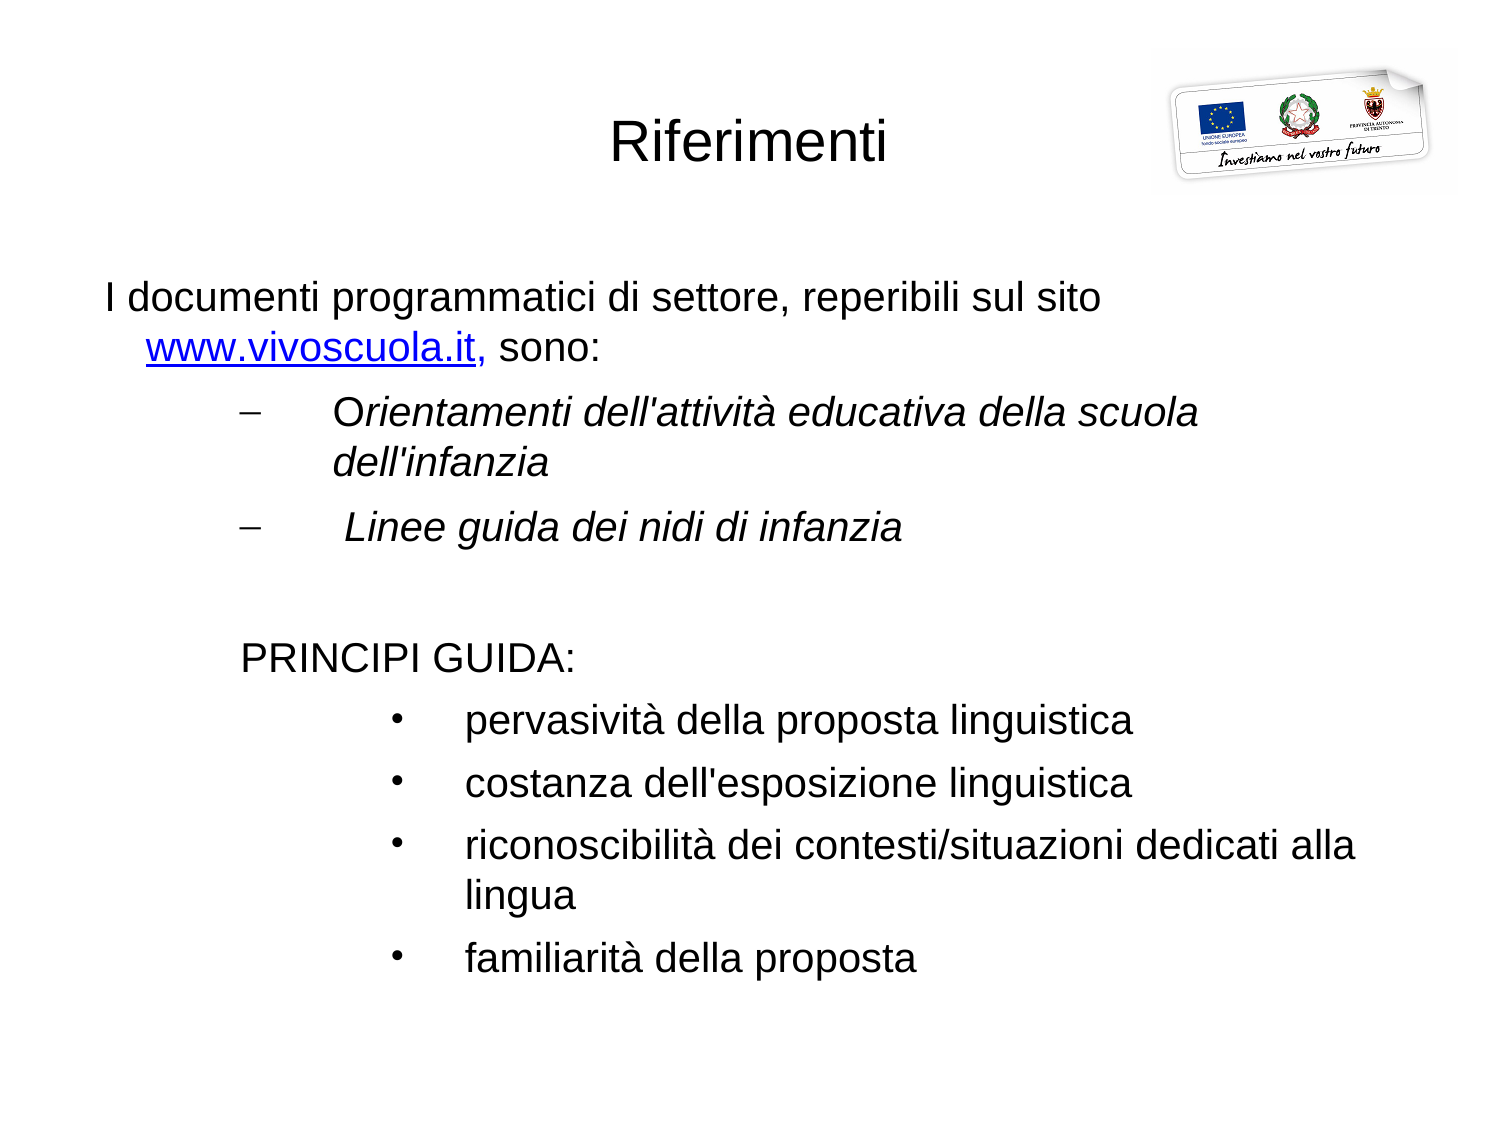

# Riferimenti
 I documenti programmatici di settore, reperibili sul sito www.vivoscuola.it, sono:
Orientamenti dell'attività educativa della scuola dell'infanzia
 Linee guida dei nidi di infanzia
PRINCIPI GUIDA:
pervasività della proposta linguistica
costanza dell'esposizione linguistica
riconoscibilità dei contesti/situazioni dedicati alla lingua
familiarità della proposta